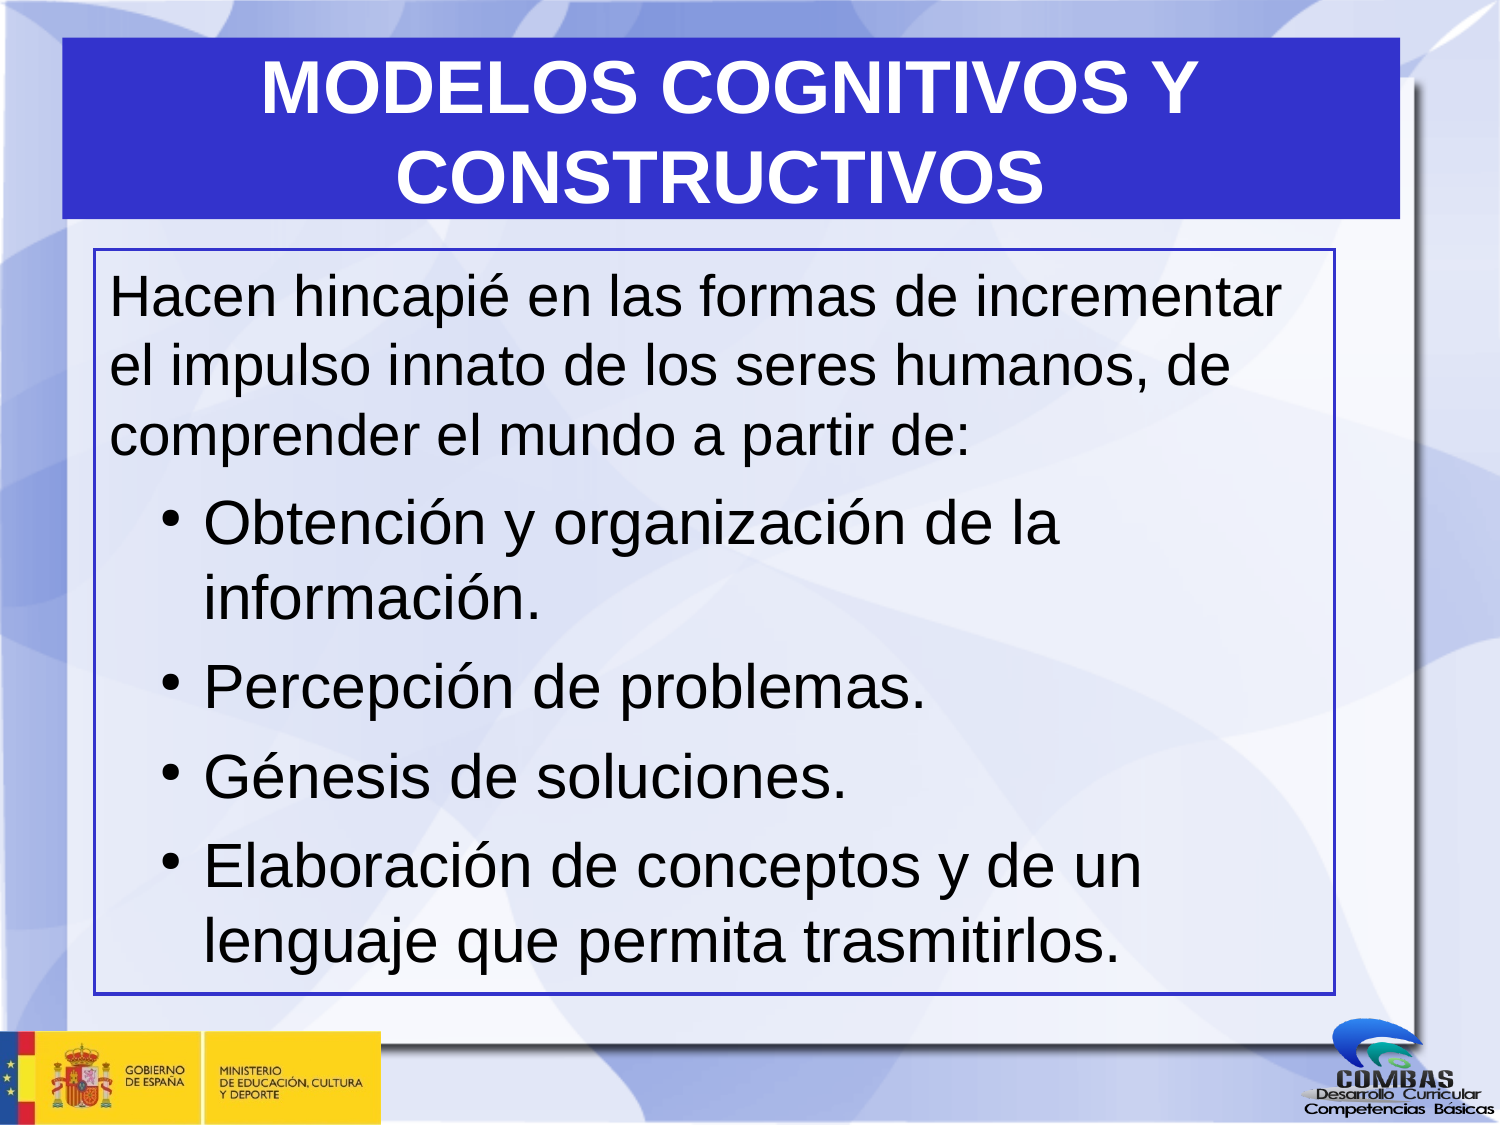

MODELOS COGNITIVOS Y CONSTRUCTIVOS
Hacen hincapié en las formas de incrementar el impulso innato de los seres humanos, de comprender el mundo a partir de:
Obtención y organización de la información.
Percepción de problemas.
Génesis de soluciones.
Elaboración de conceptos y de un lenguaje que permita trasmitirlos.